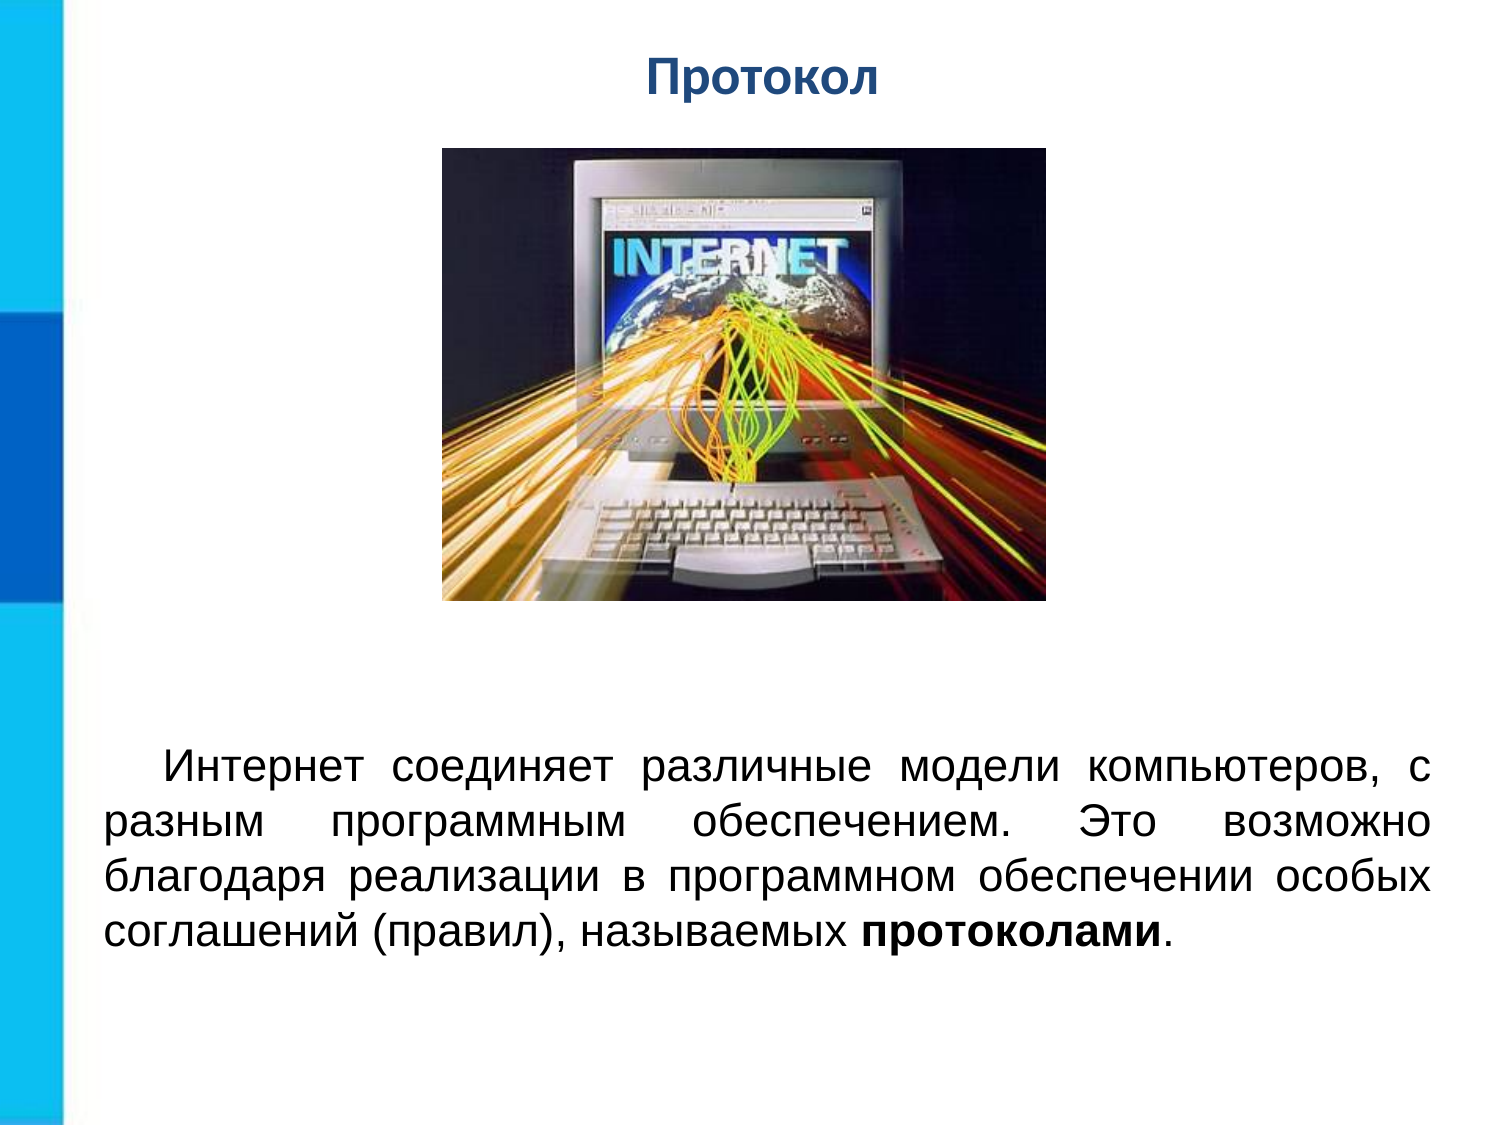

Протокол
Интернет соединяет различные модели компьютеров, с разным программным обеспечением. Это возможно благодаря реализации в программном обеспечении особых соглашений (правил), называемых протоколами.